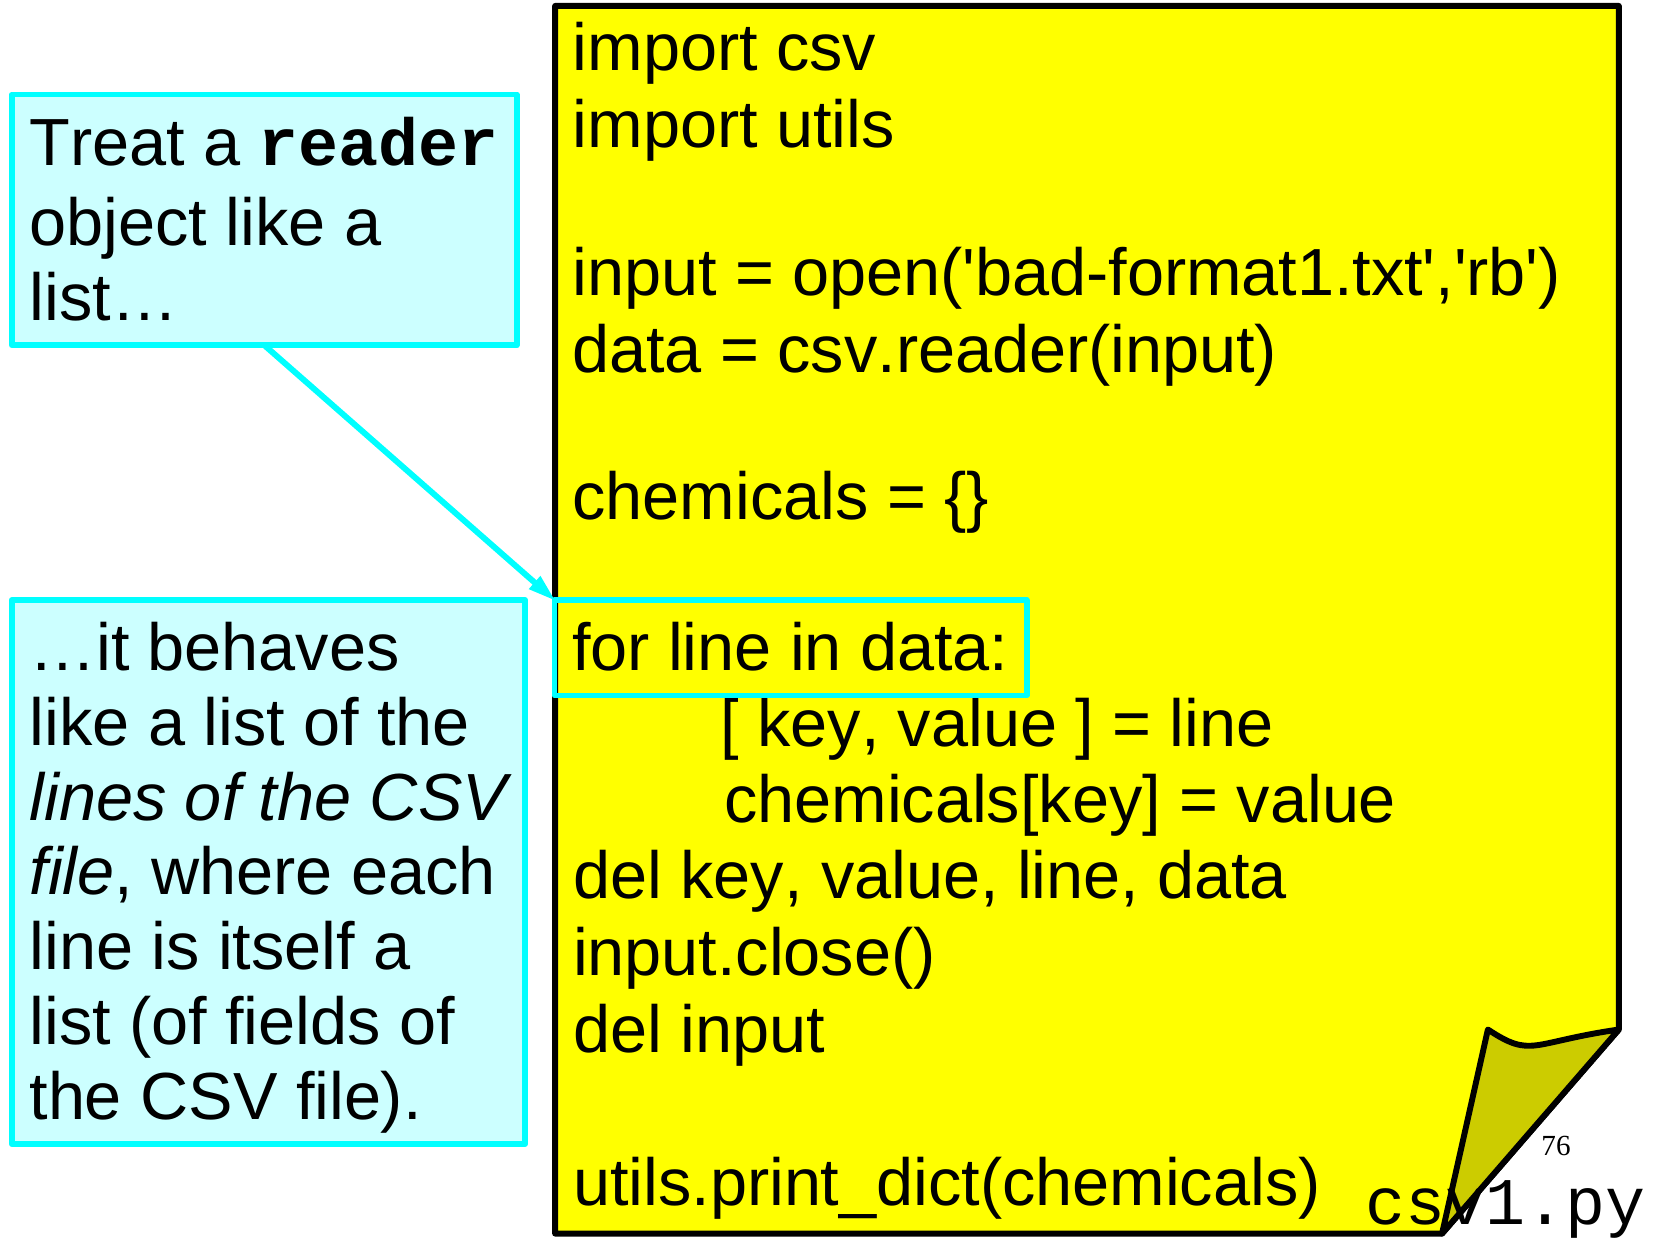

import csv
import utils
Treat a reader
object like a
list…
input = open('bad-format1.txt','rb')
data = csv.reader(input)
chemicals = {}
…it behaves
like a list of the
lines of the CSV
file, where each
line is itself a
list (of fields of
the CSV file).
for line in data:
		[ key, value ] = line
		chemicals[key] = value
del key, value, line, data
input.close()
del input
76
utils.print_dict(chemicals)
csv1.py